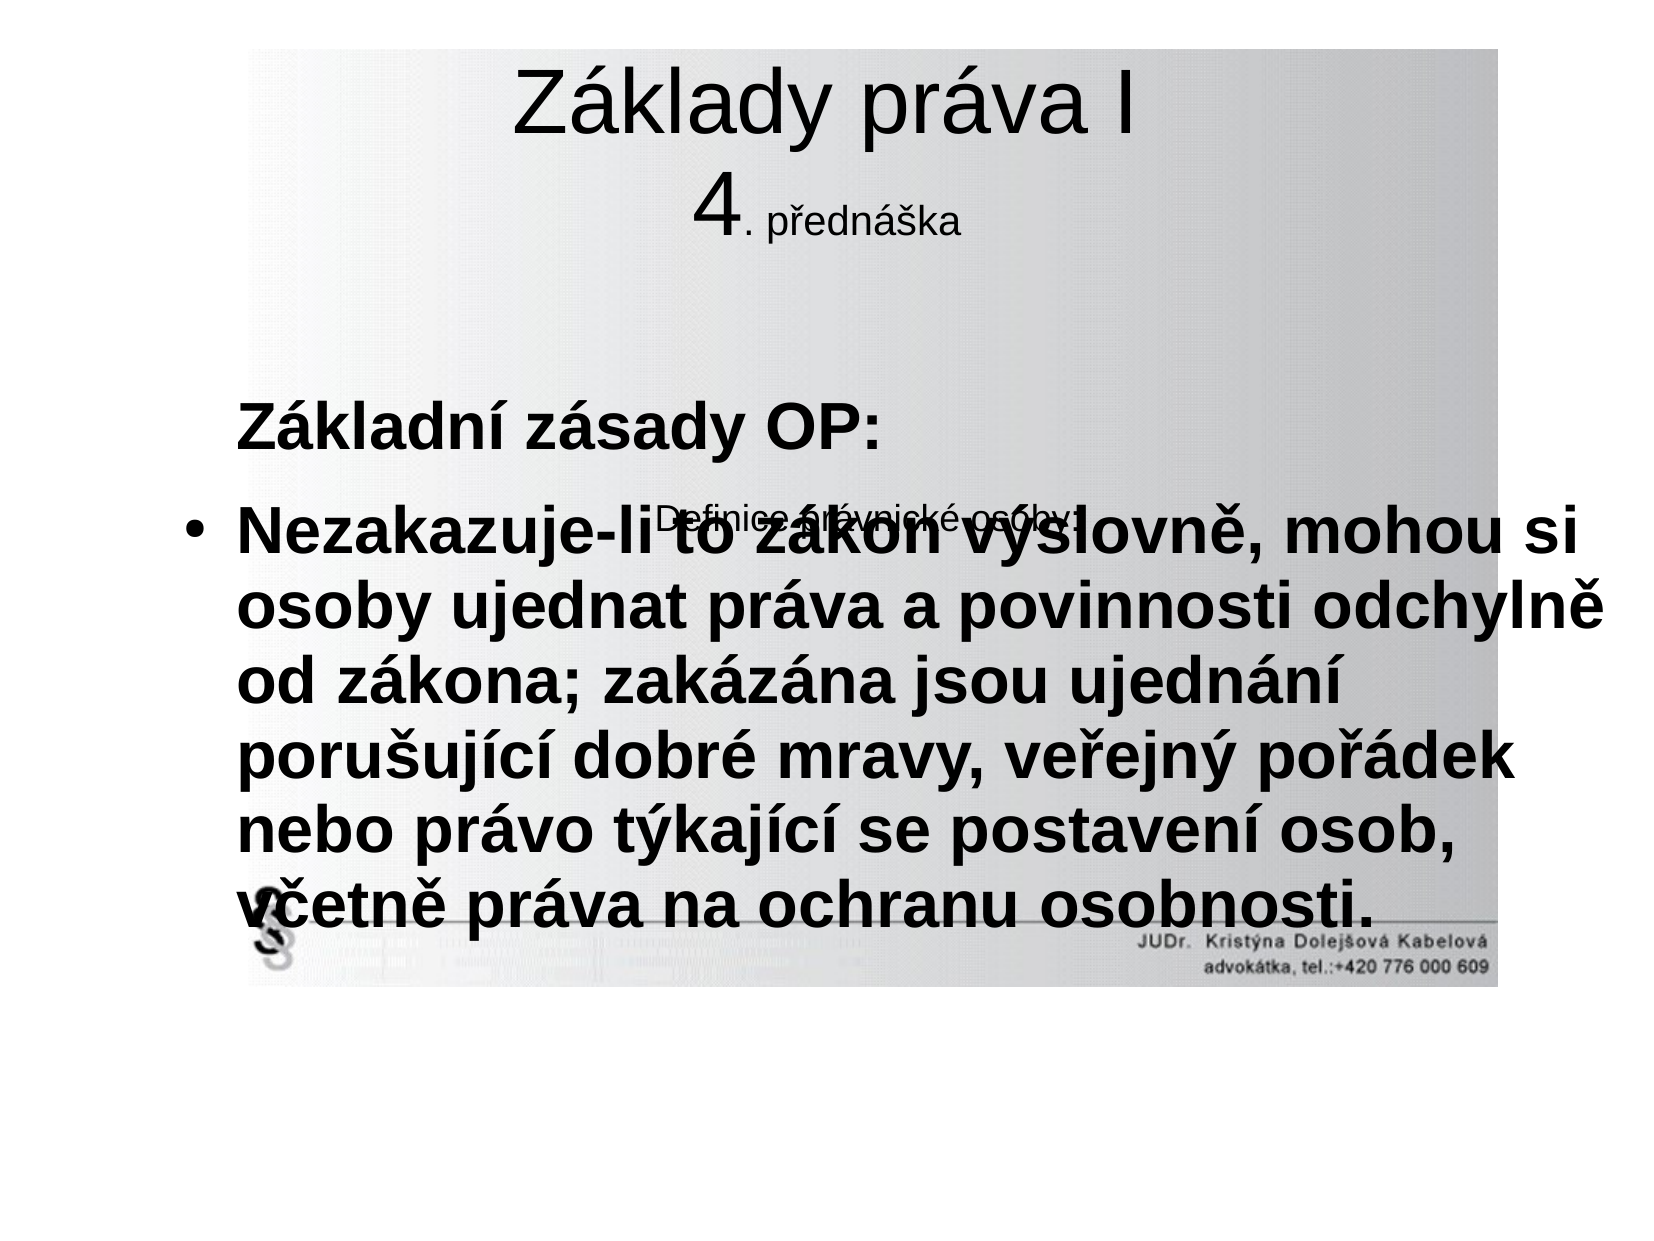

# Základy práva I 4. přednáška
Základní zásady OP:
Nezakazuje-li to zákon výslovně, mohou si osoby ujednat práva a povinnosti odchylně od zákona; zakázána jsou ujednání porušující dobré mravy, veřejný pořádek nebo právo týkající se postavení osob, včetně práva na ochranu osobnosti.